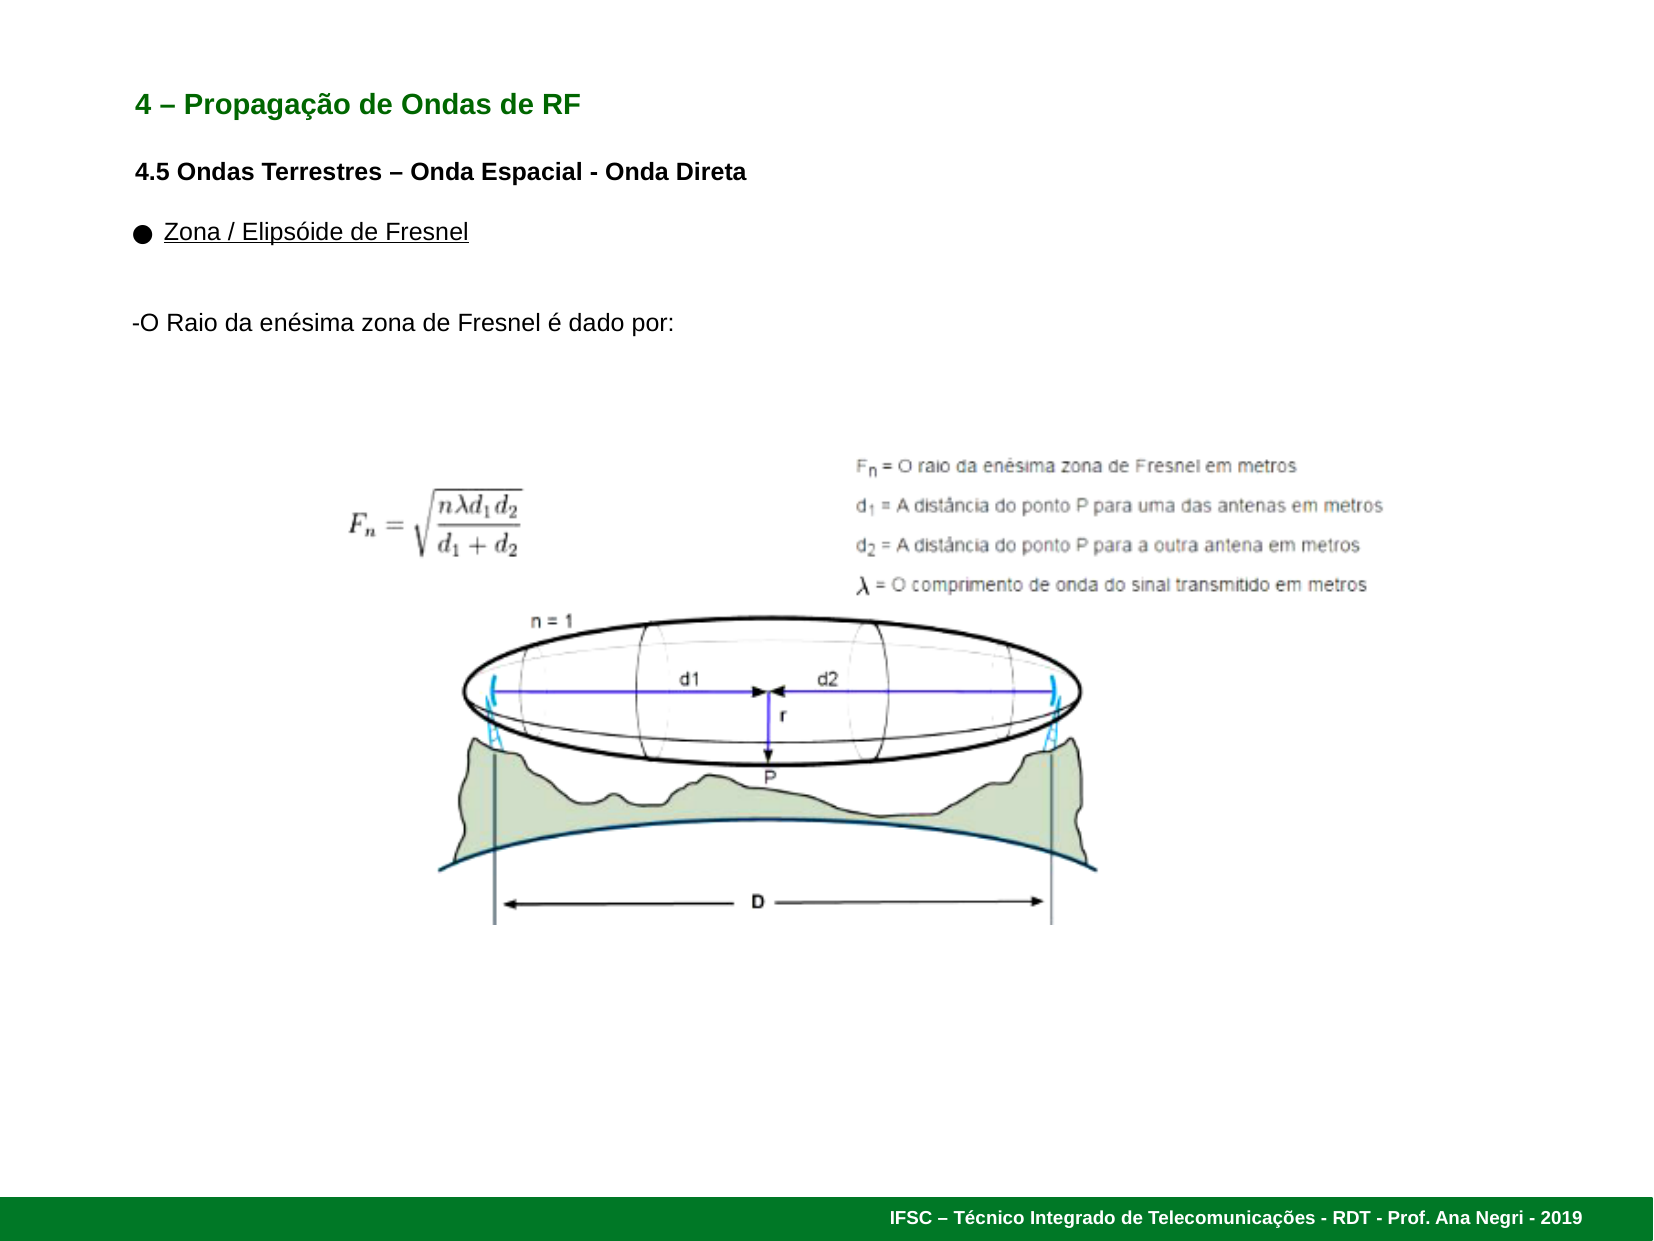

4 – Propagação de Ondas de RF
4.5 Ondas Terrestres – Onda Espacial - Onda Direta
Zona / Elipsóide de Fresnel
-O Raio da enésima zona de Fresnel é dado por:
IFSC – Técnico Integrado de Telecomunicações - RDT - Prof. Ana Negri - 2019